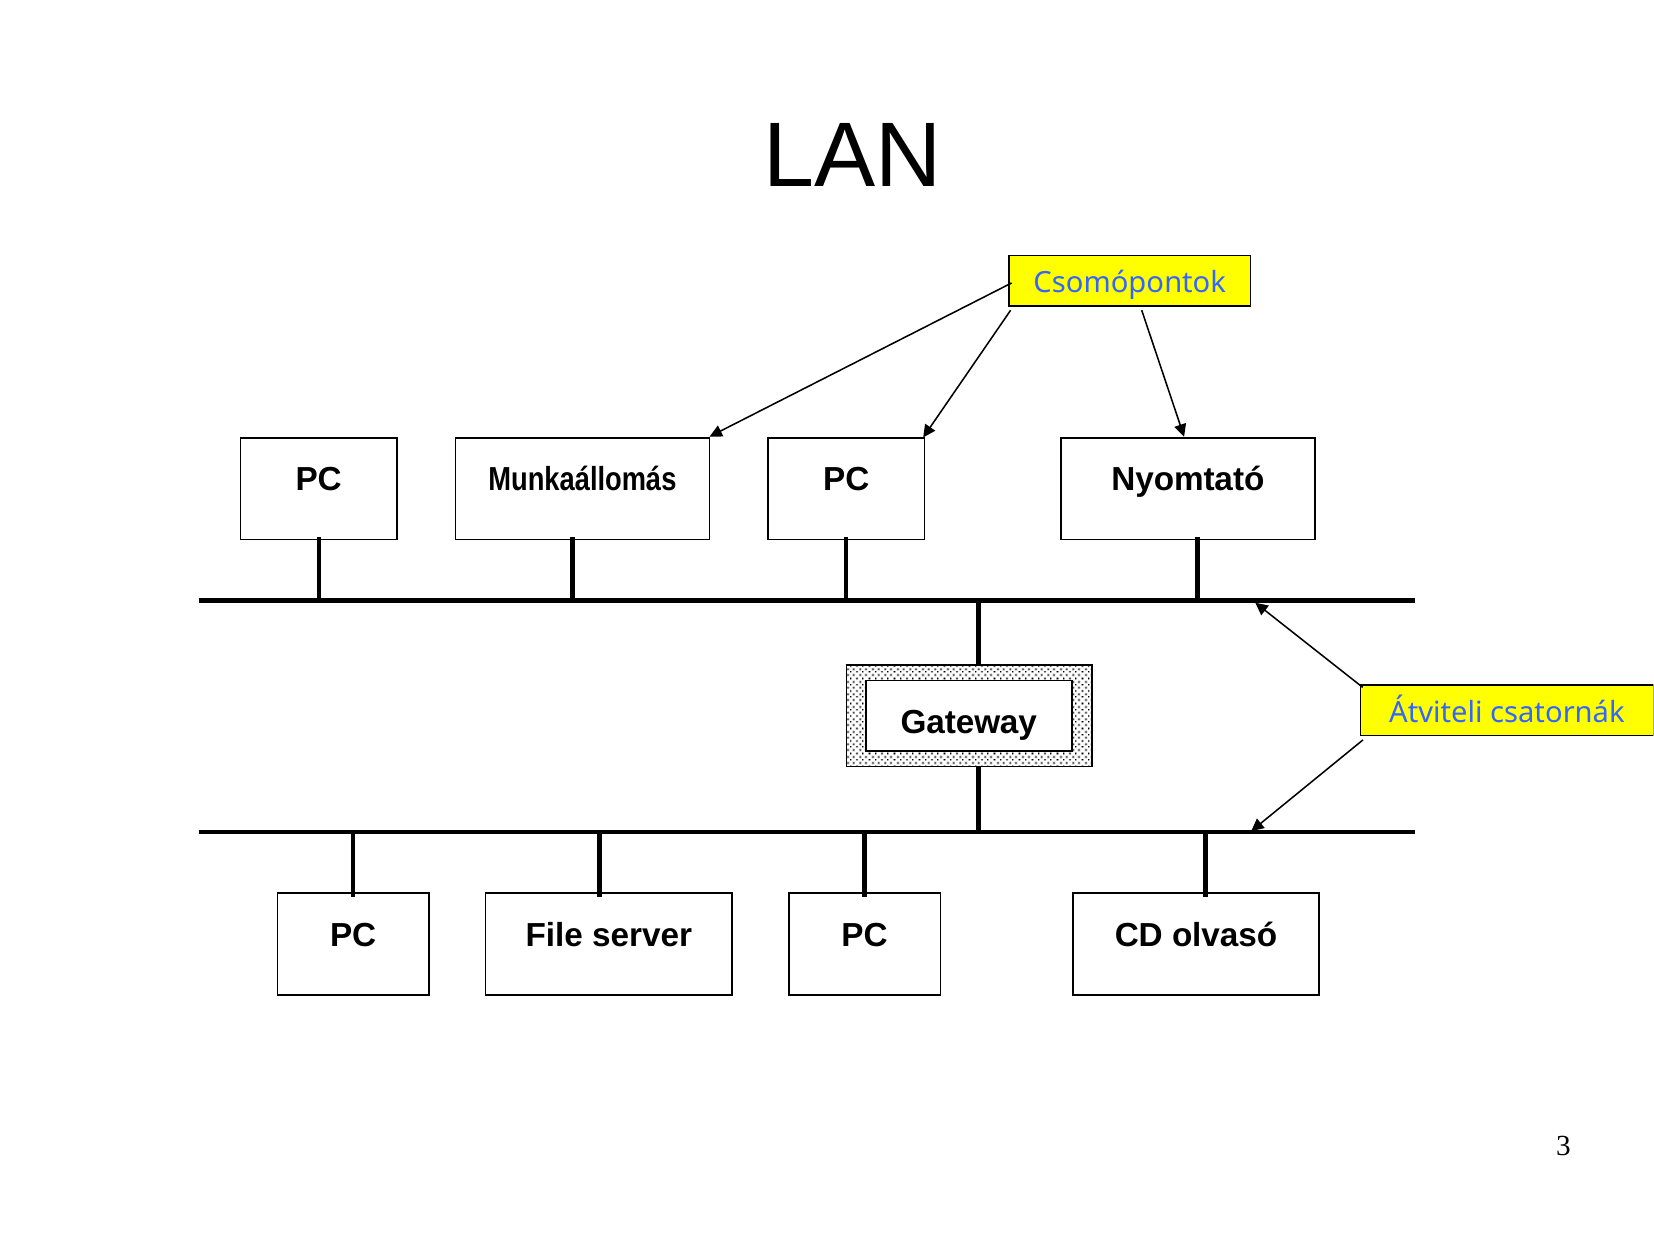

# LAN
Csomópontok
PC
Munkaállomás
PC
Nyomtató
Gateway
PC
File server
PC
CD olvasó
Átviteli csatornák
3